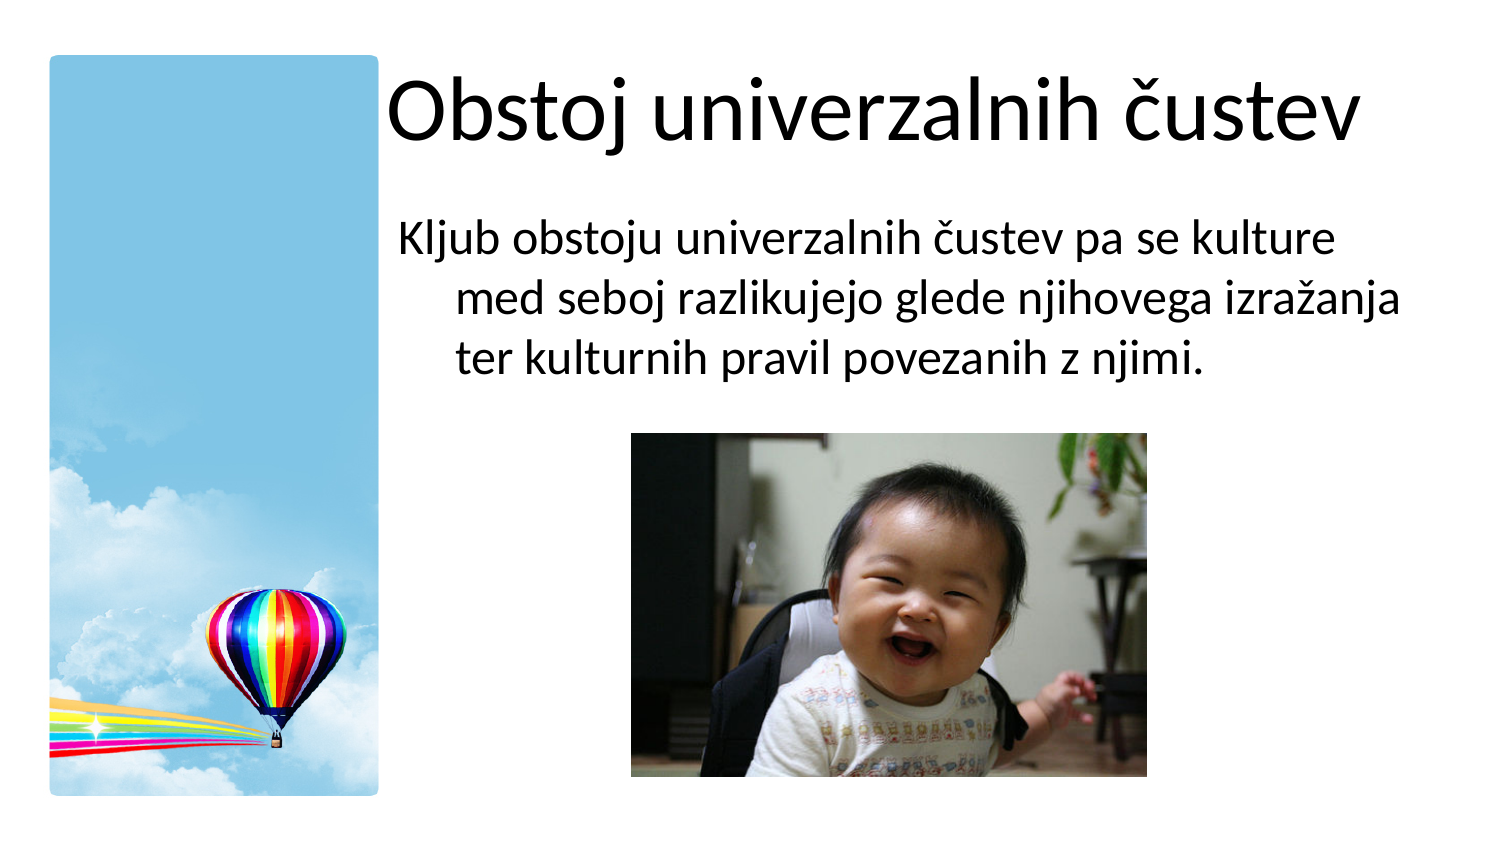

# Obstoj univerzalnih čustev
Kljub obstoju univerzalnih čustev pa se kulture med seboj razlikujejo glede njihovega izražanja ter kulturnih pravil povezanih z njimi.